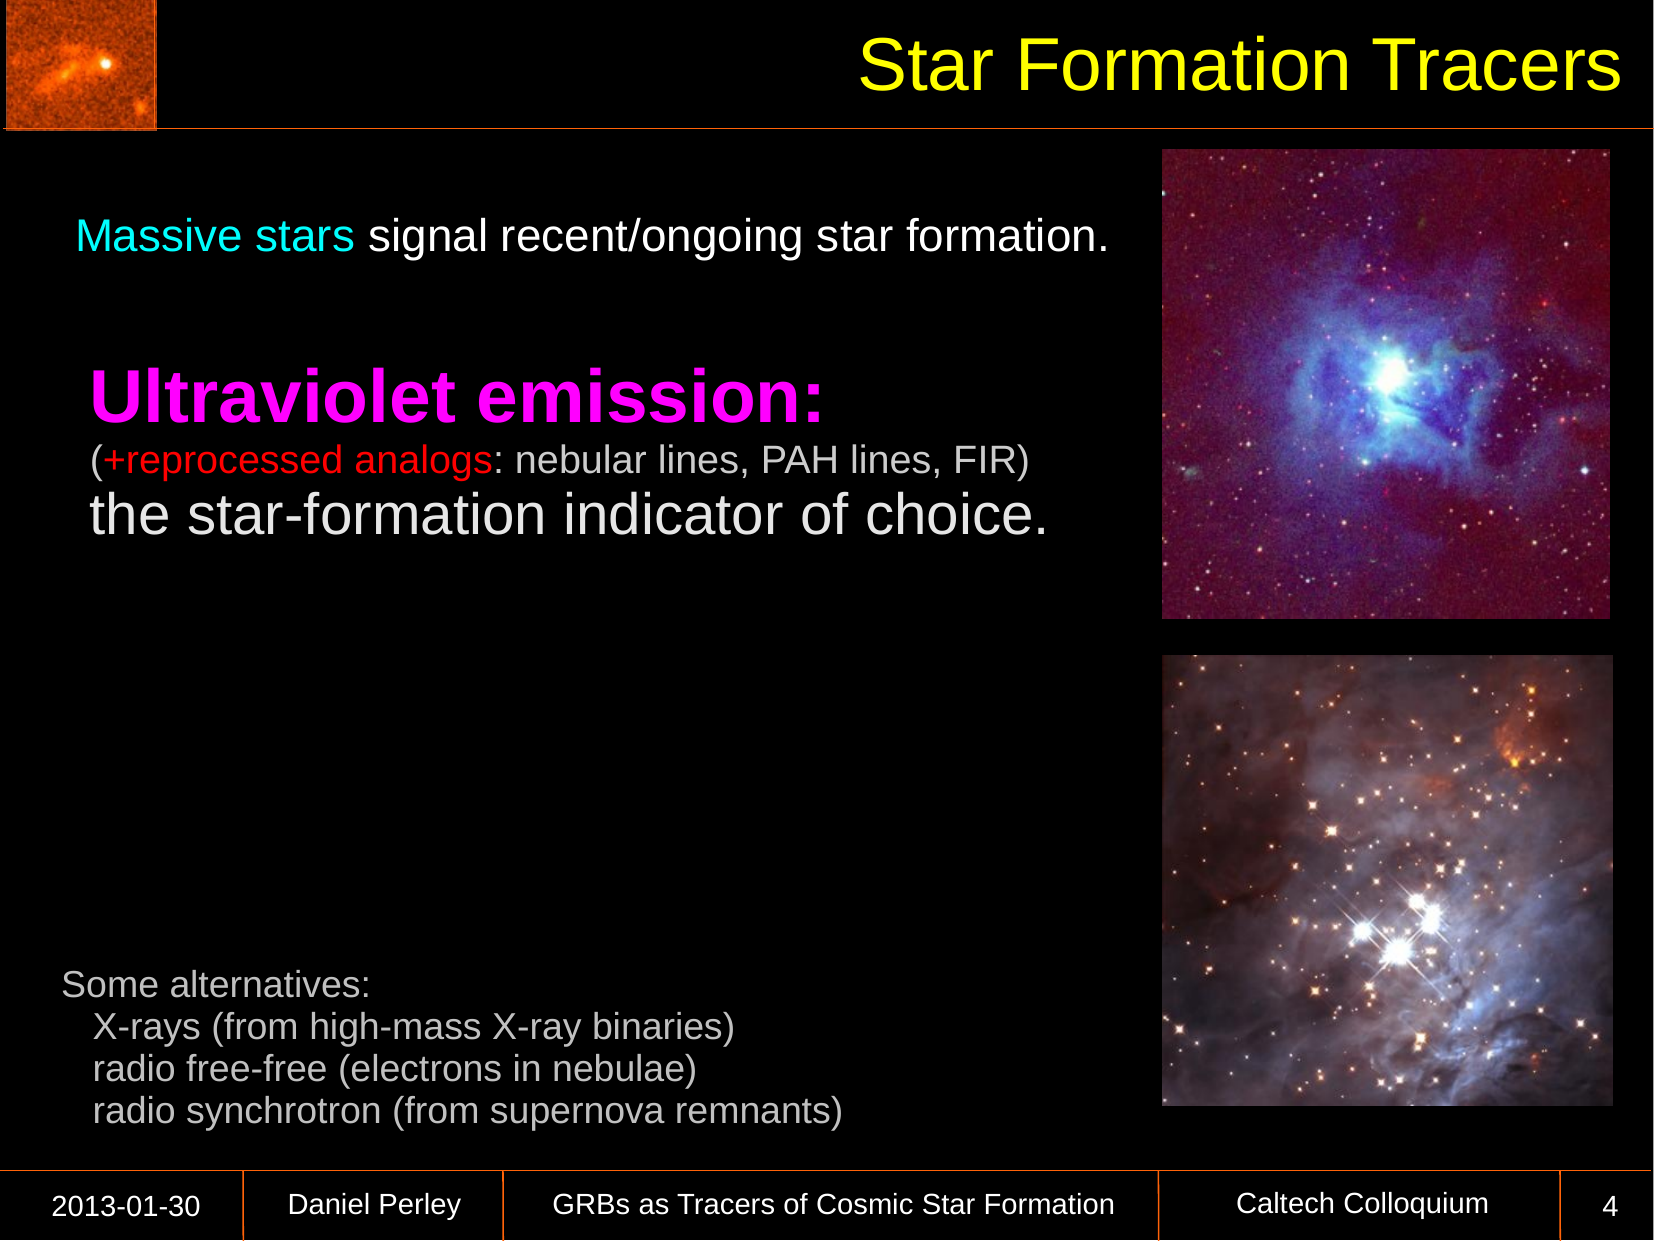

# Star Formation Tracers
Massive stars signal recent/ongoing star formation.
Ultraviolet emission:
(+reprocessed analogs: nebular lines, PAH lines, FIR) the star-formation indicator of choice.
Some alternatives:
 X-rays (from high-mass X-ray binaries)
 radio free-free (electrons in nebulae)
 radio synchrotron (from supernova remnants)
2013-01-30
4